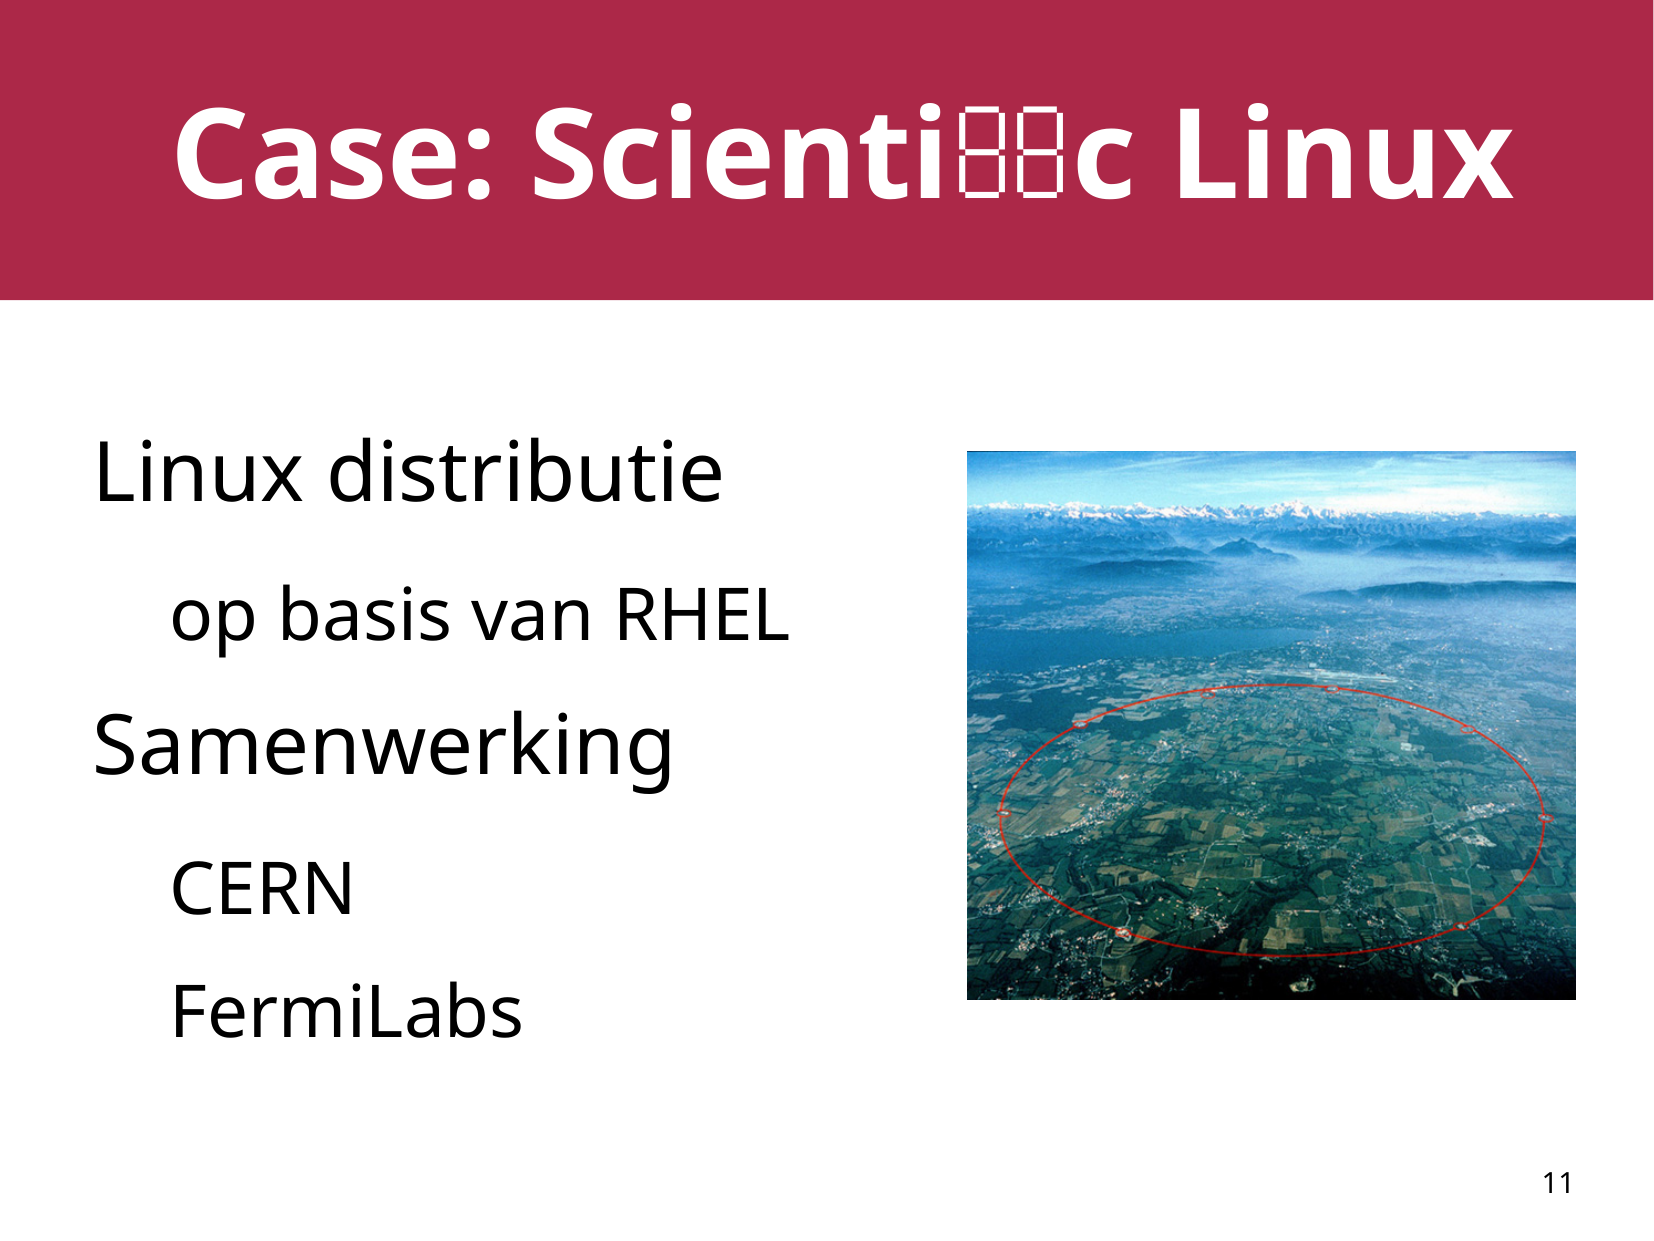

# Case: Scientic Linux
Linux distributie
op basis van RHEL
Samenwerking
CERN
FermiLabs
11